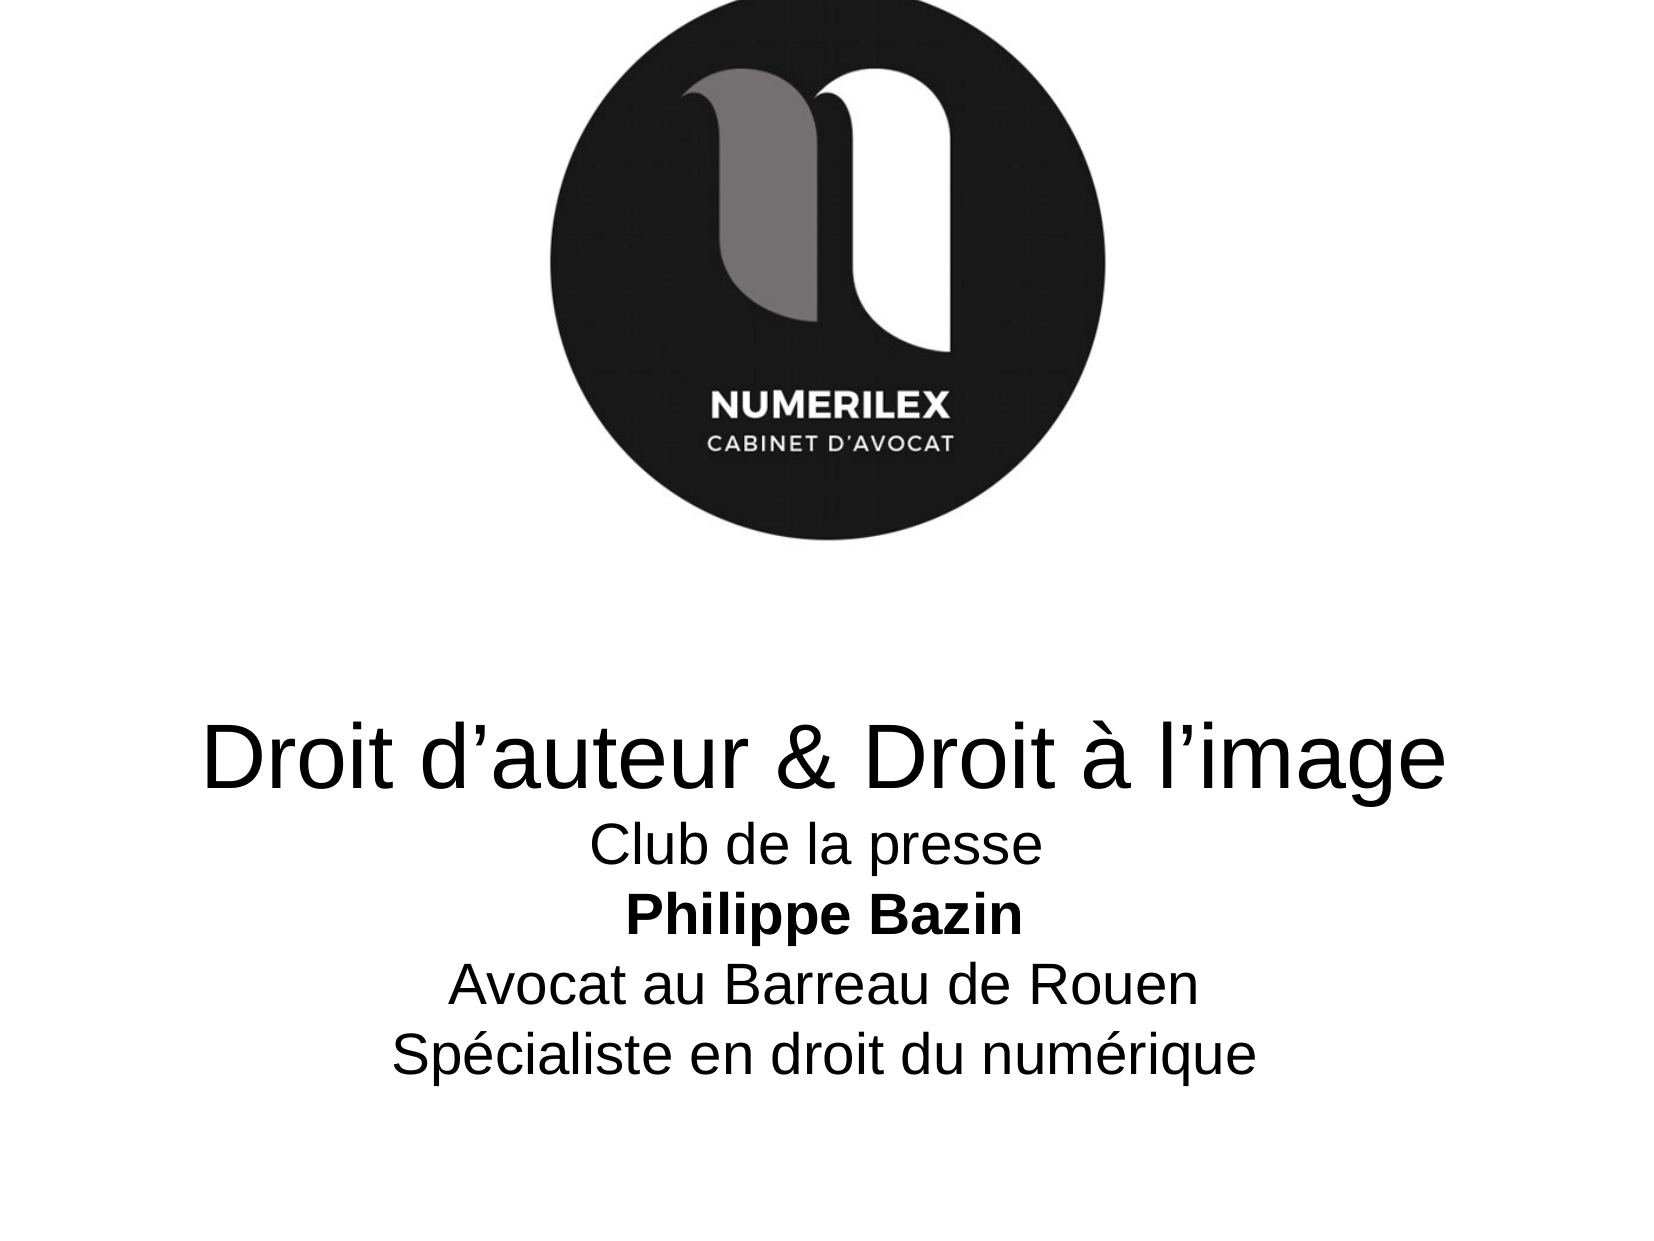

# Droit d’auteur & Droit à l’image Club de la presse Philippe Bazin Avocat au Barreau de Rouen Spécialiste en droit du numérique